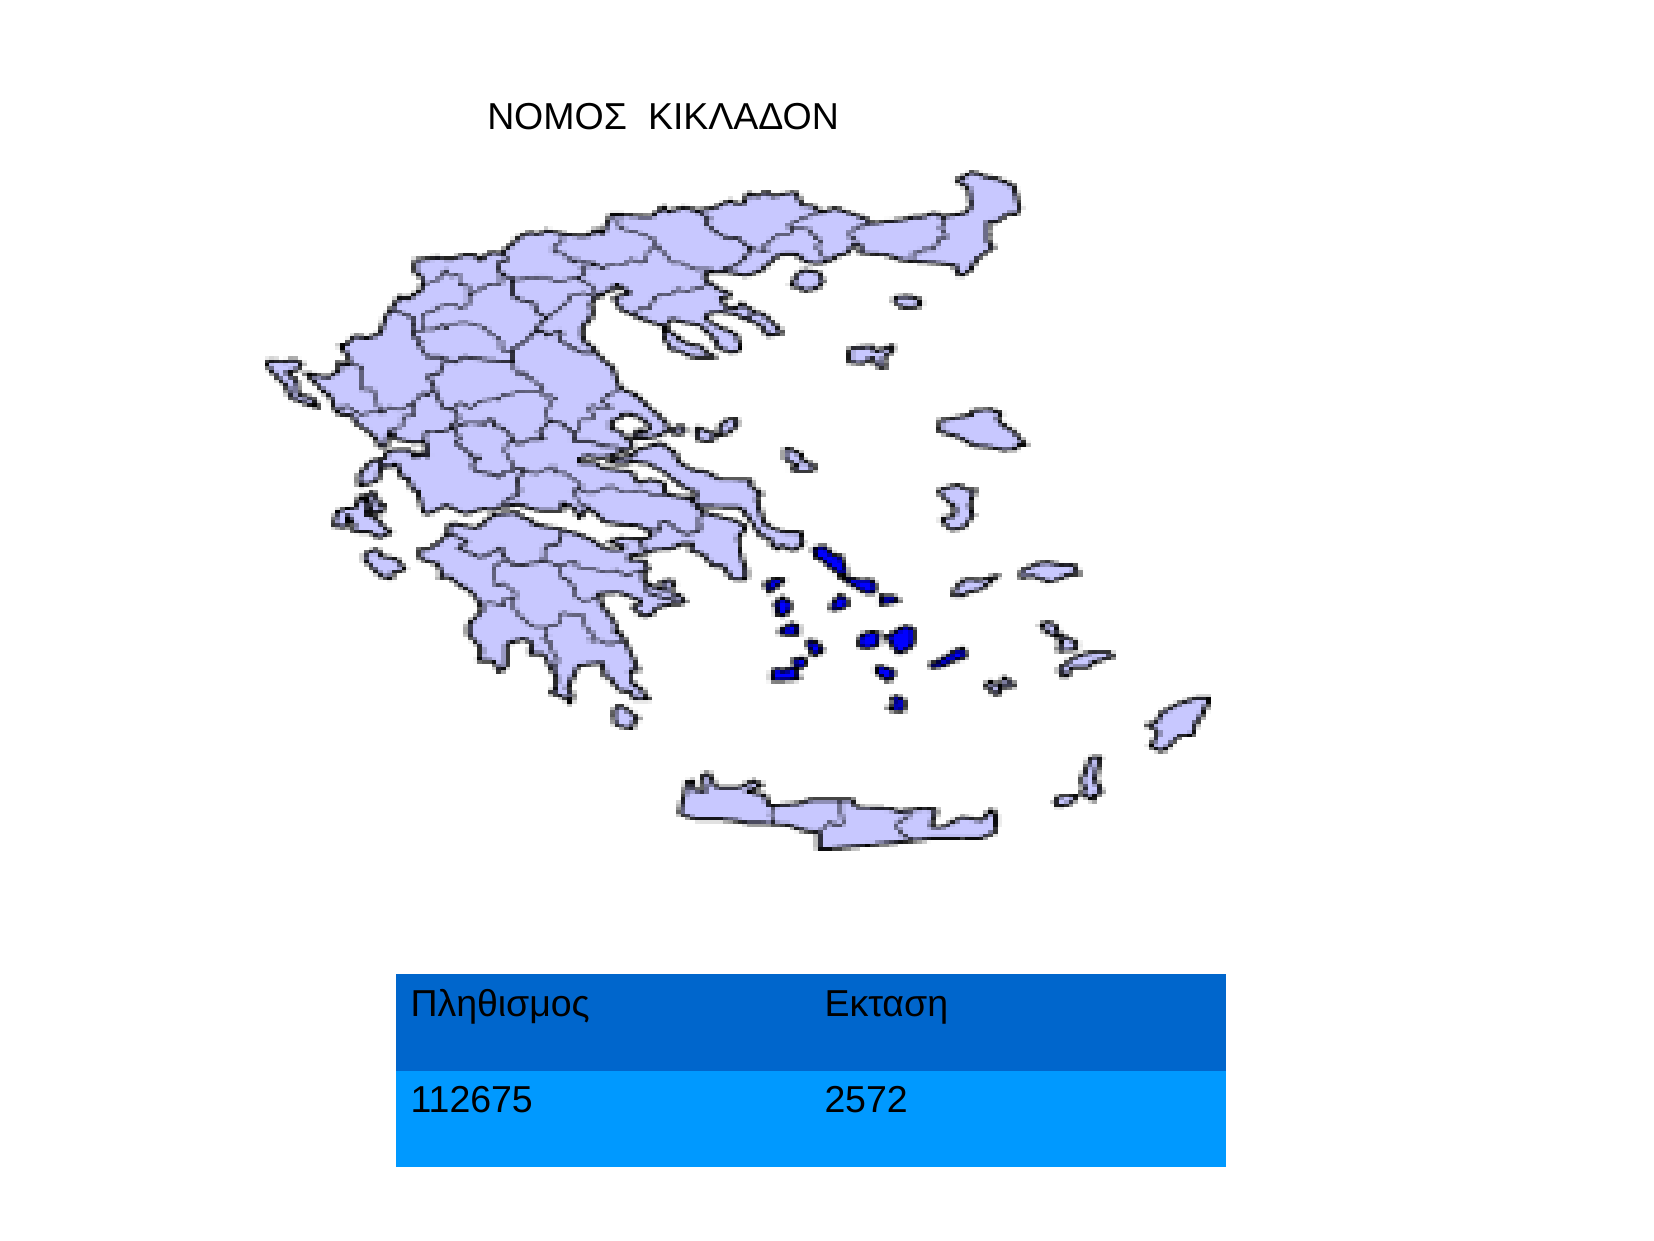

ΝΟΜΟΣ ΚΙΚΛΑΔΟΝ
| Πληθισμος | Εκταση |
| --- | --- |
| 112675 | 2572 |